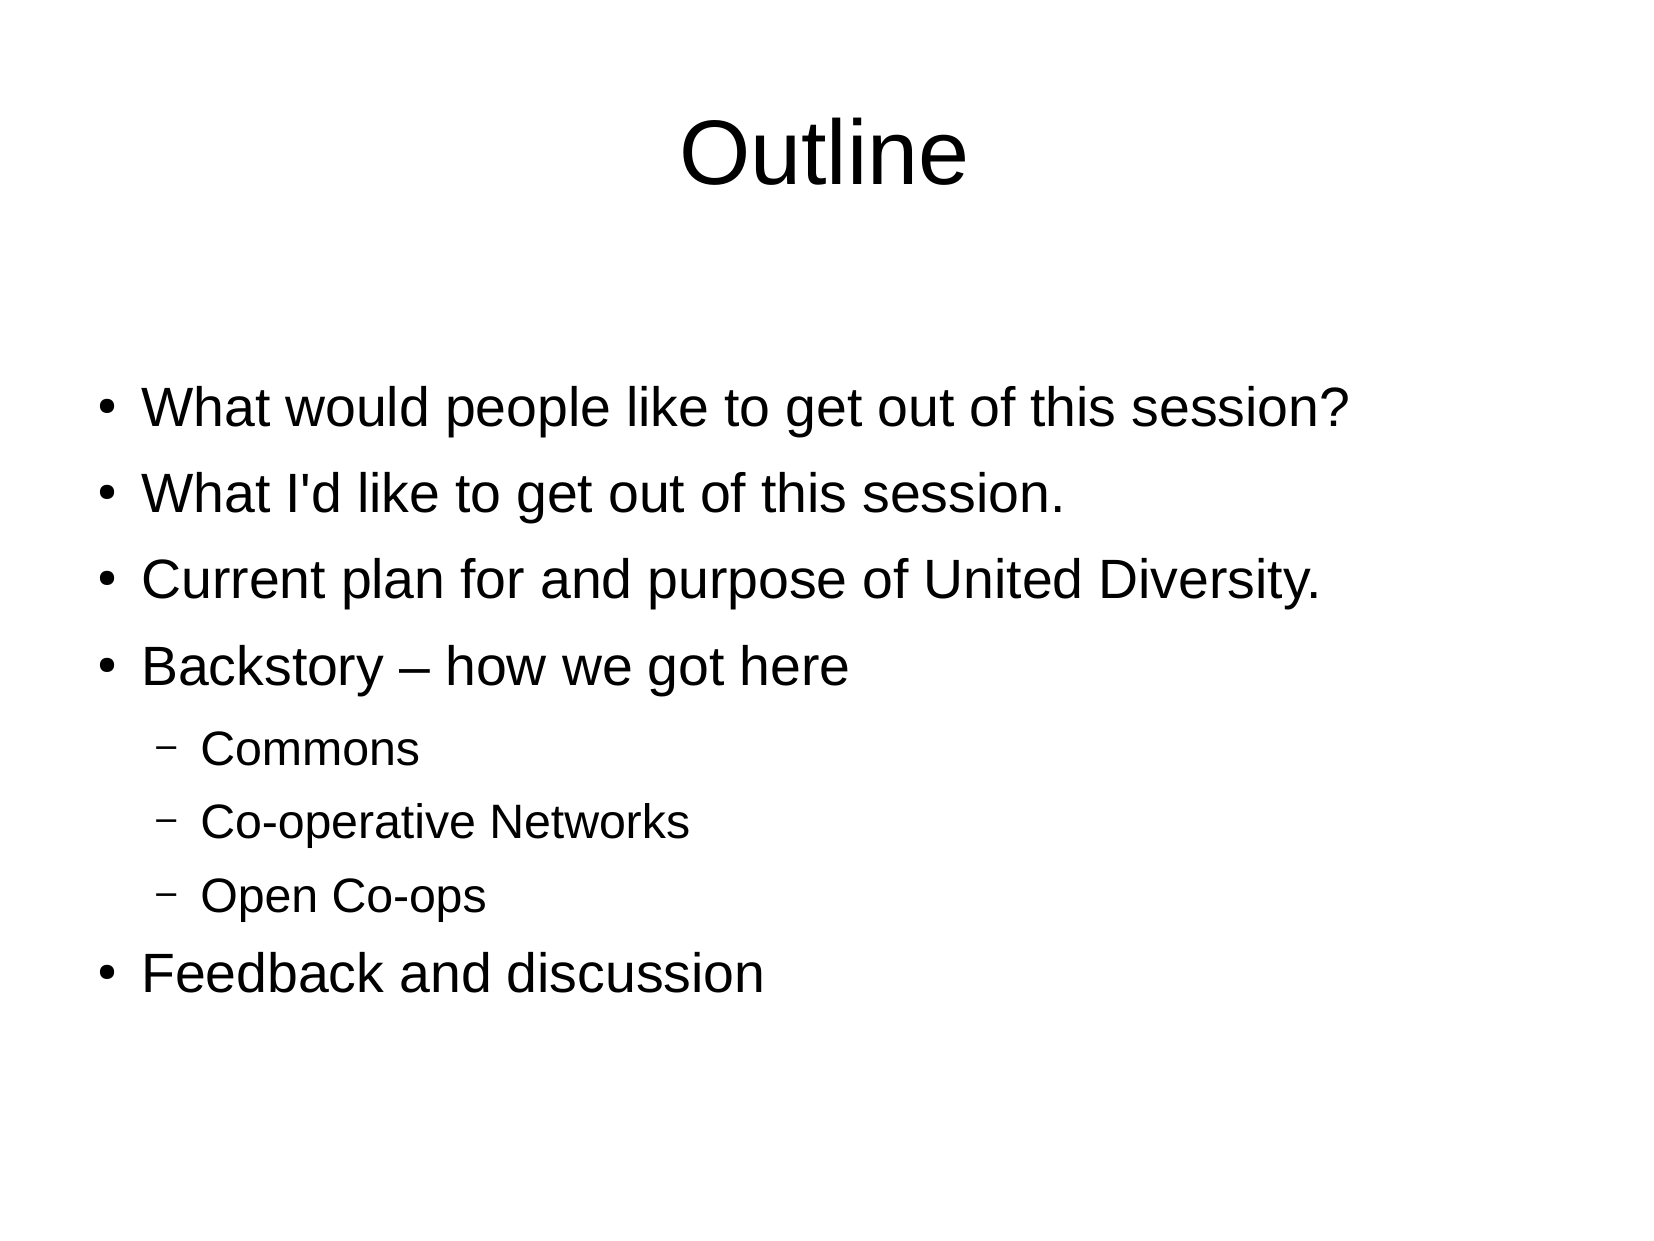

# Outline
What would people like to get out of this session?
What I'd like to get out of this session.
Current plan for and purpose of United Diversity.
Backstory – how we got here
Commons
Co-operative Networks
Open Co-ops
Feedback and discussion